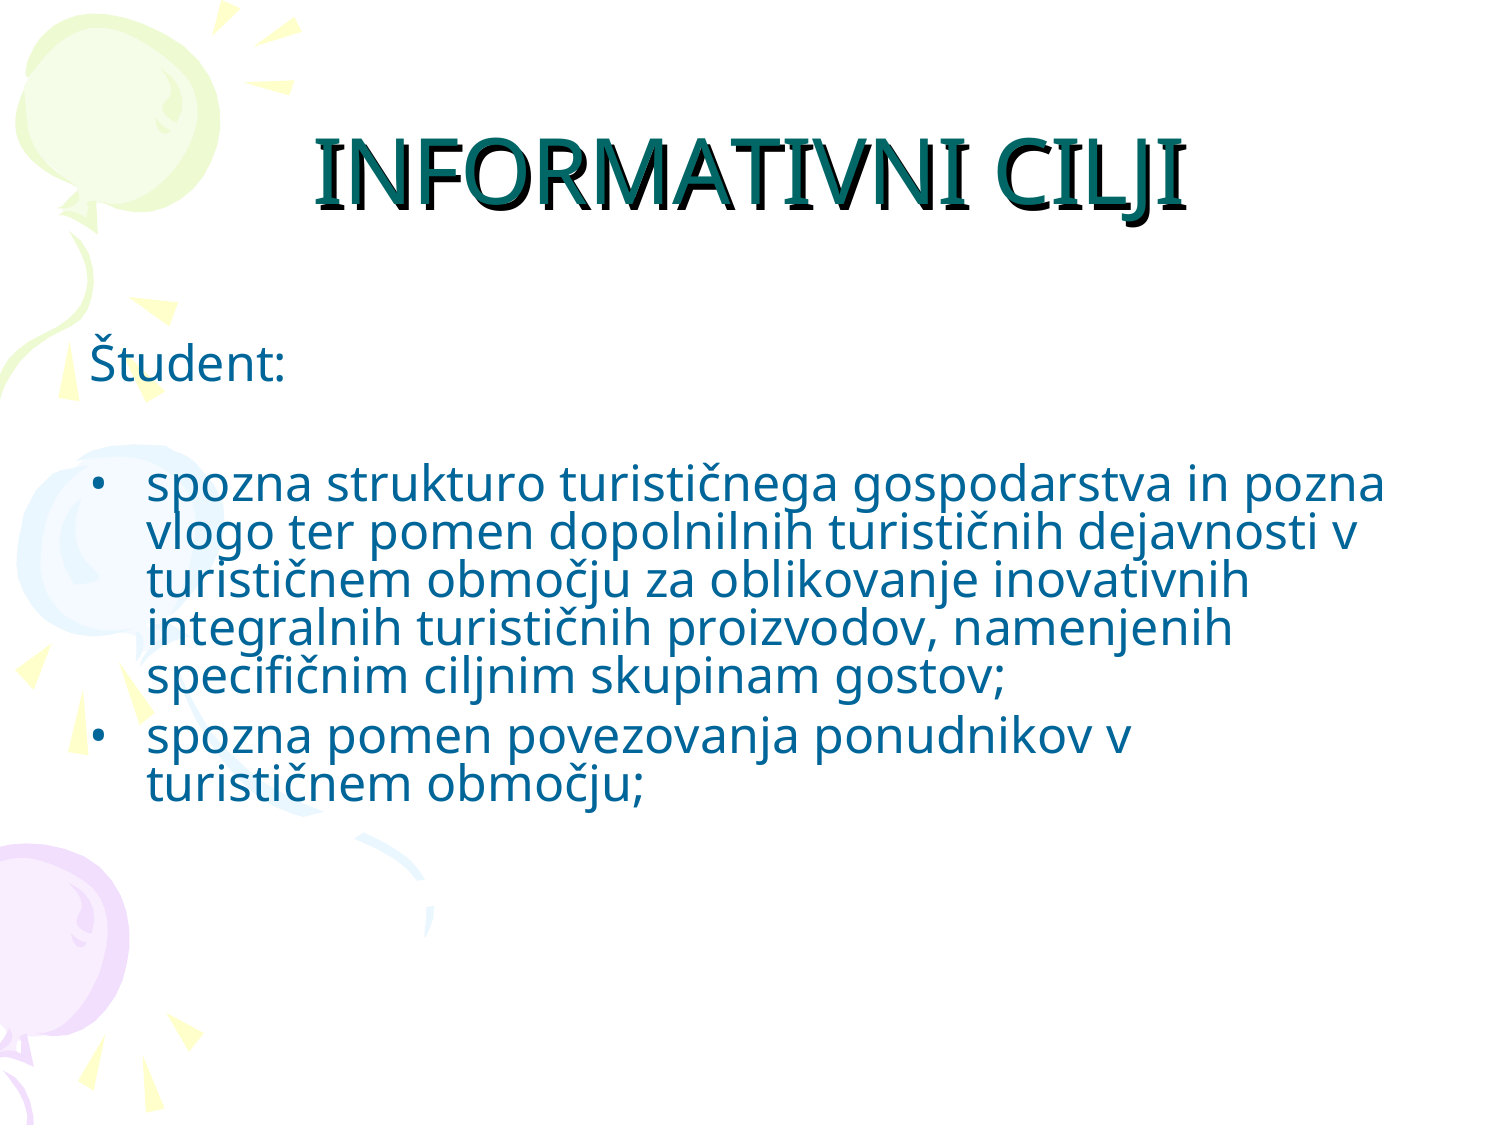

# INFORMATIVNI CILJI
Študent:
•	spozna strukturo turističnega gospodarstva in pozna vlogo ter pomen dopolnilnih turističnih dejavnosti v turističnem območju za oblikovanje inovativnih integralnih turističnih proizvodov, namenjenih specifičnim ciljnim skupinam gostov;
•	spozna pomen povezovanja ponudnikov v turističnem območju;